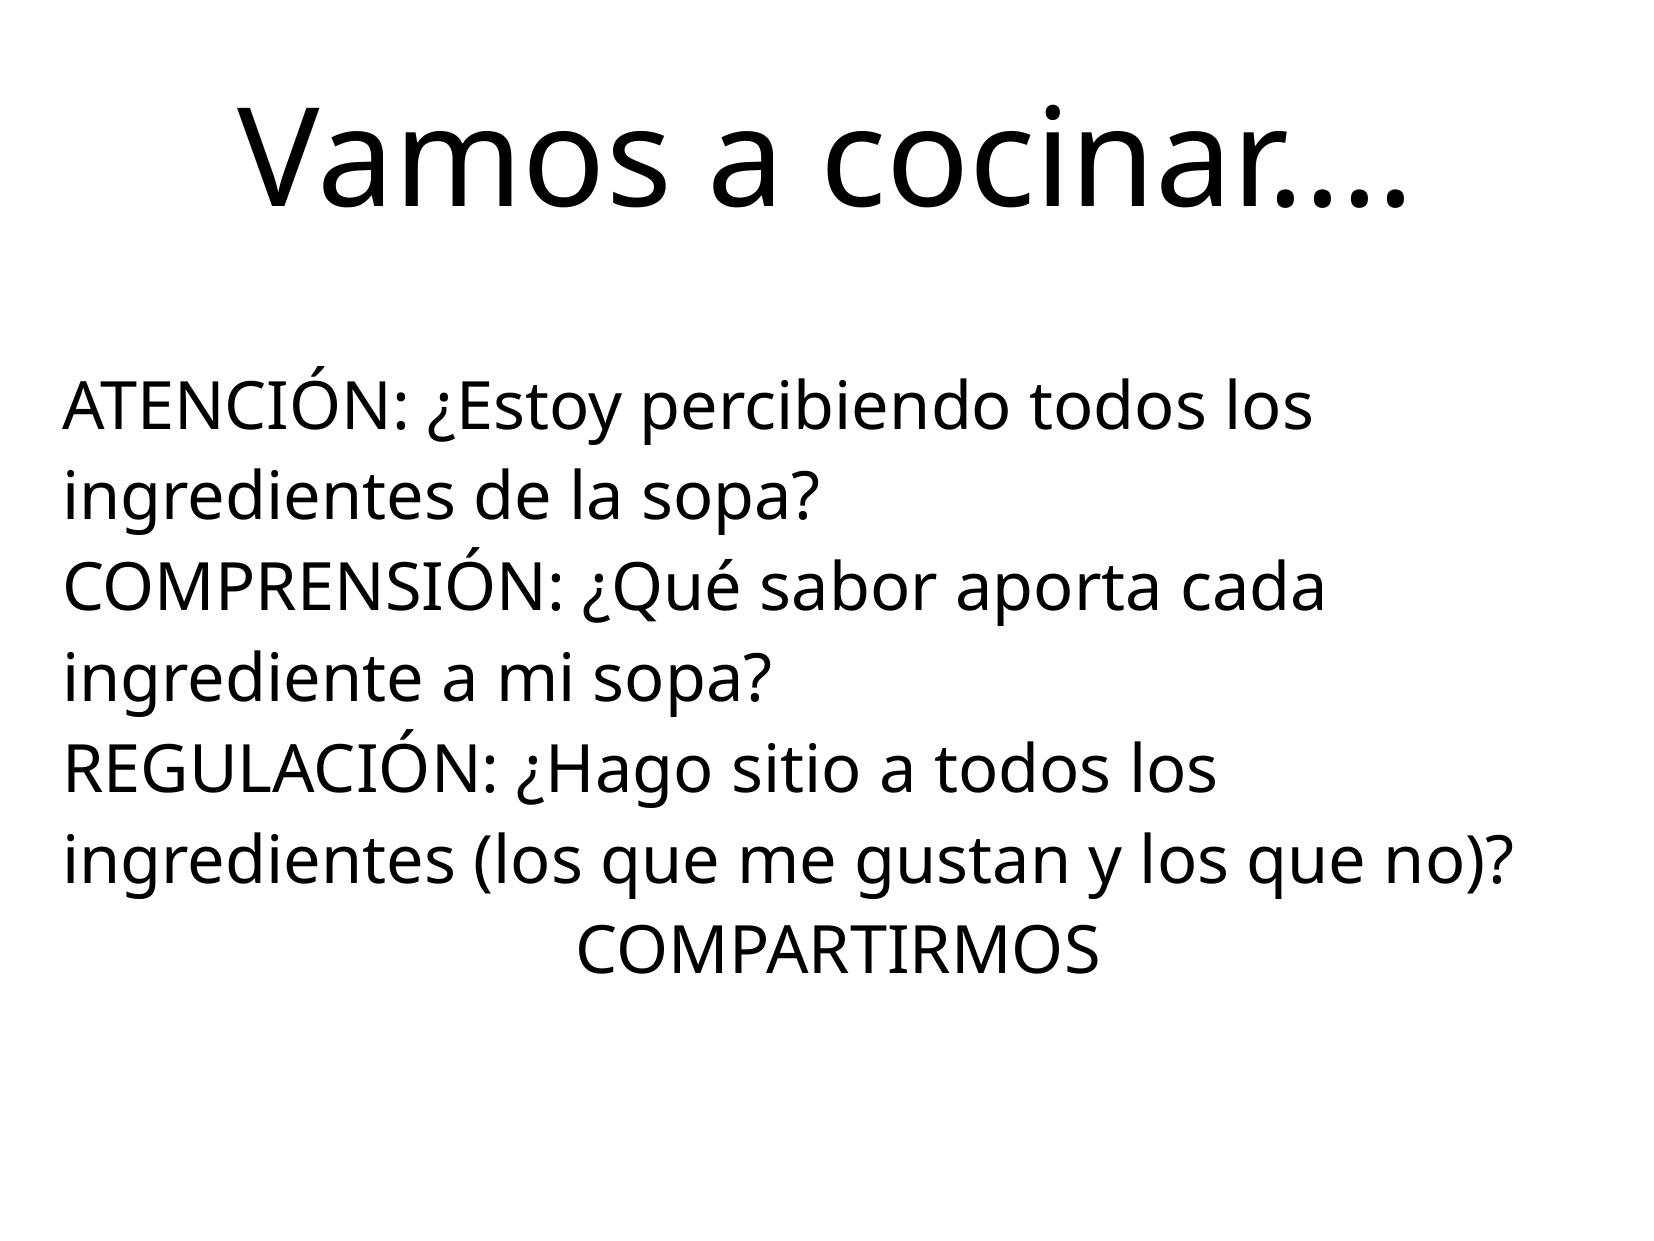

# Vamos a cocinar....
ATENCIÓN: ¿Estoy percibiendo todos los ingredientes de la sopa?
COMPRENSIÓN: ¿Qué sabor aporta cada ingrediente a mi sopa?
REGULACIÓN: ¿Hago sitio a todos los ingredientes (los que me gustan y los que no)?
COMPARTIRMOS